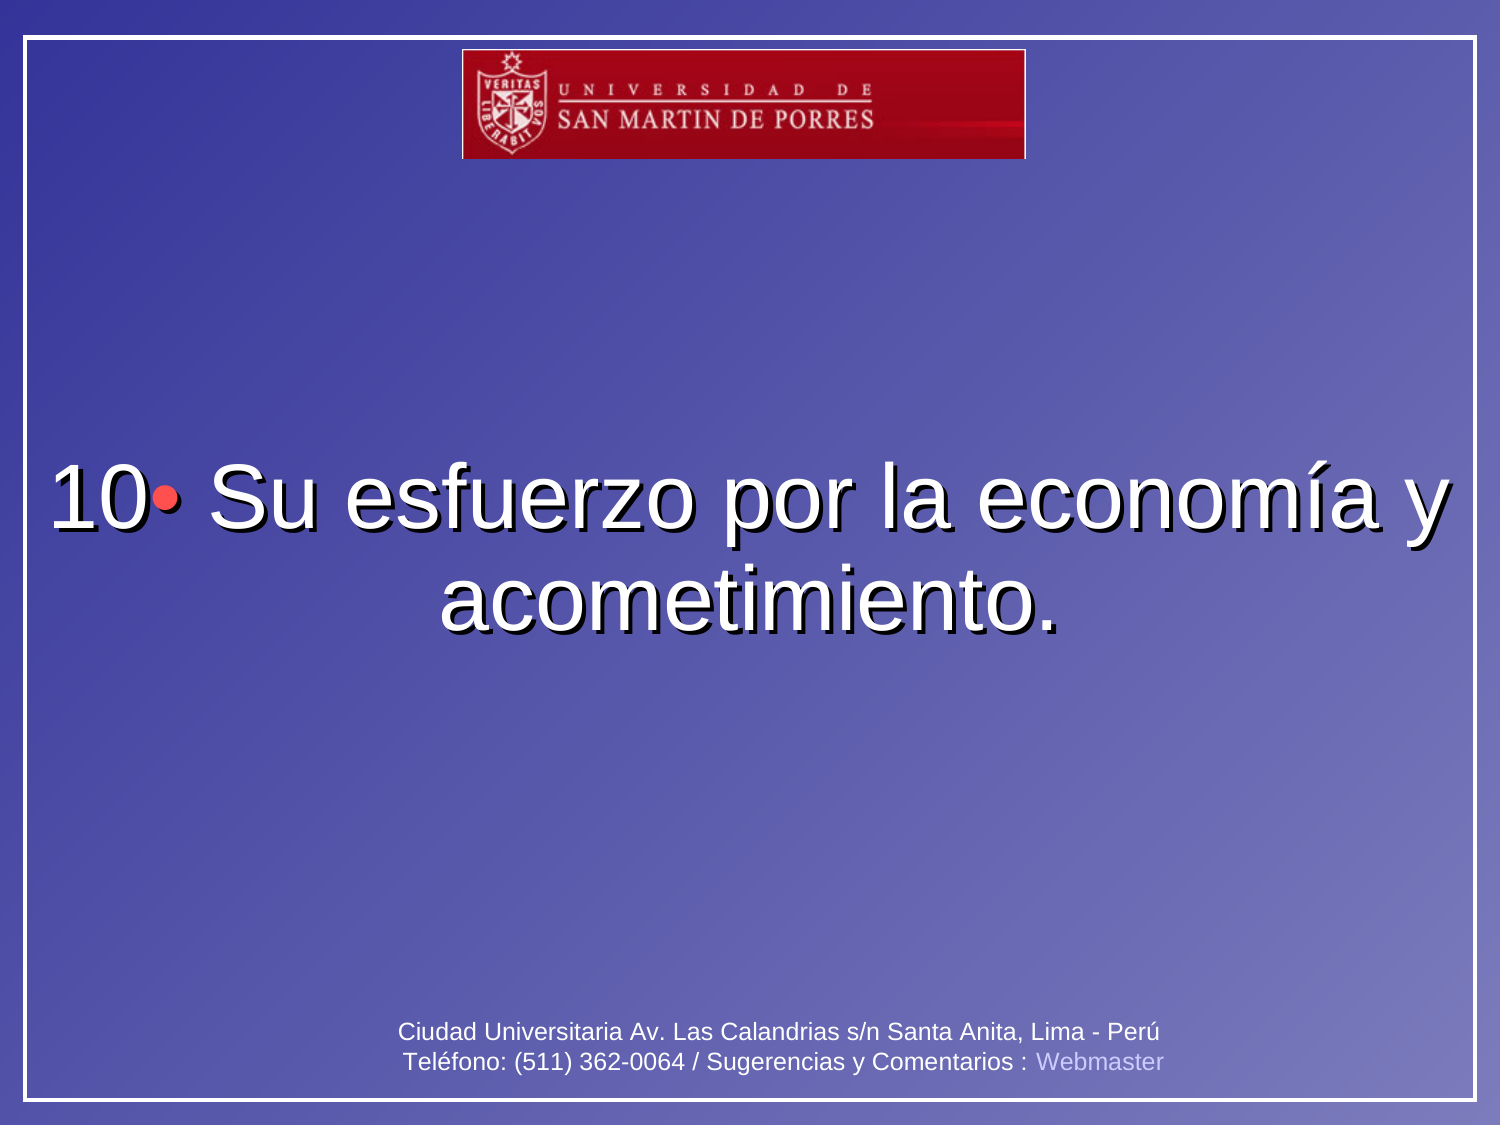

# 10• Su esfuerzo por la economía y acometimiento.